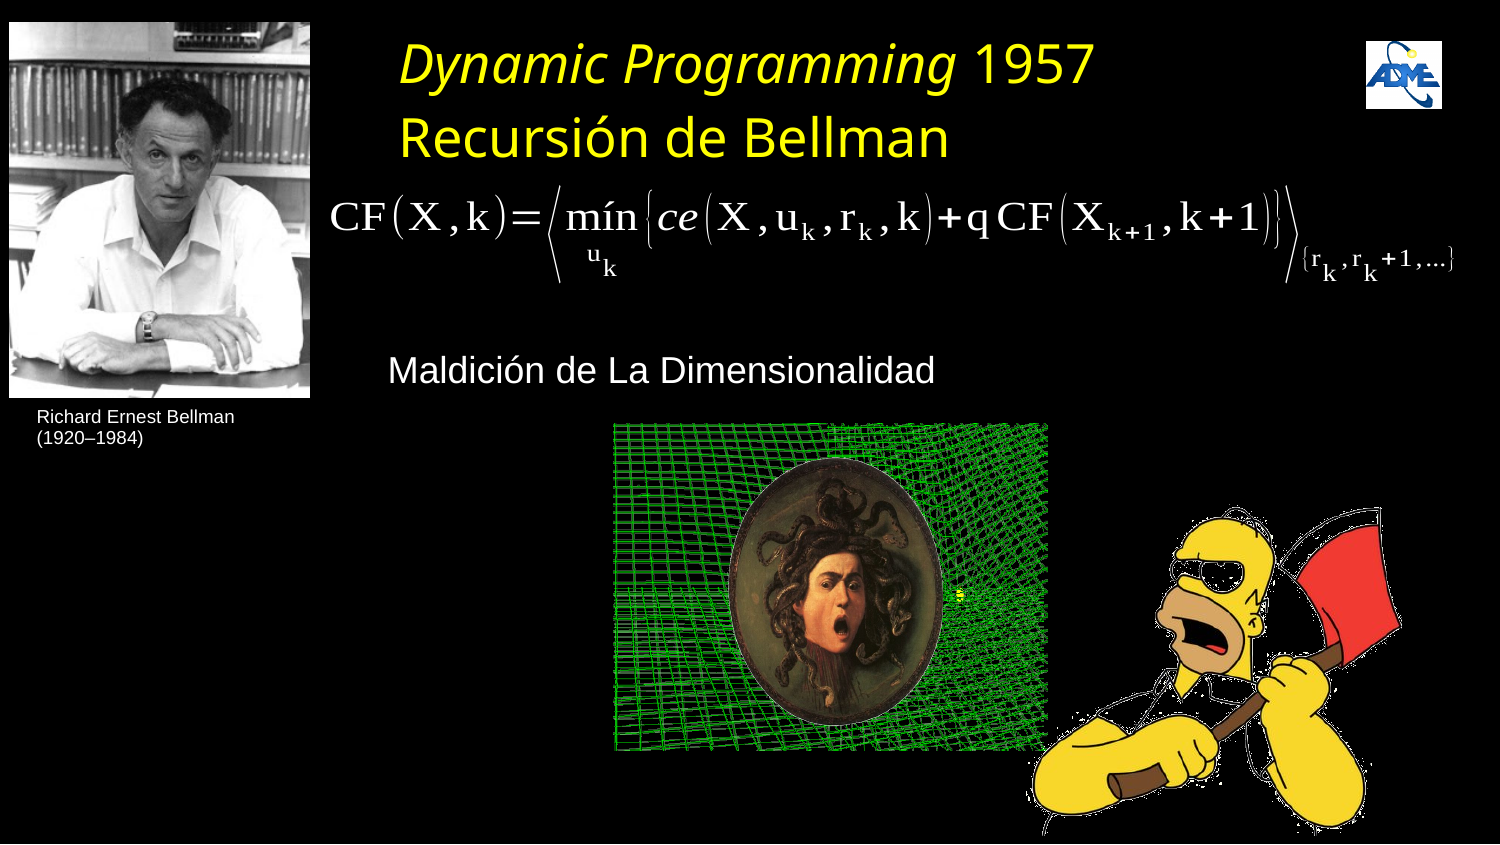

# Dynamic Programming 1957 Recursión de Bellman
Maldición de La Dimensionalidad
Richard Ernest Bellman (1920–1984)